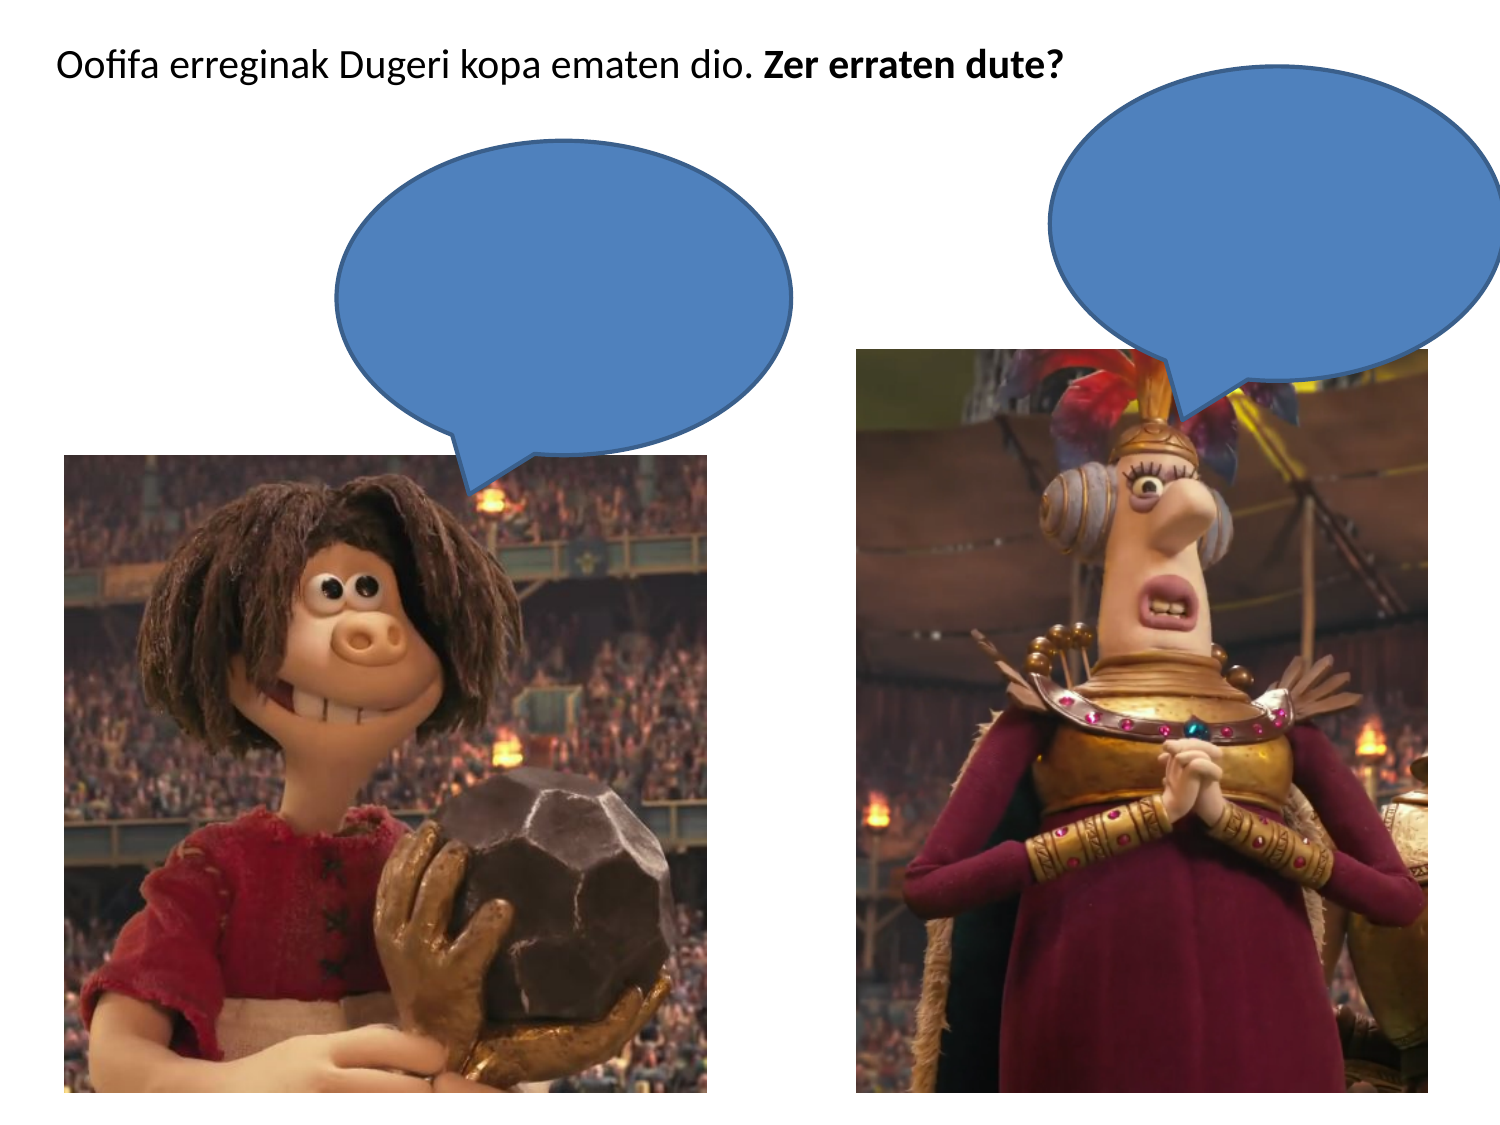

Oofifa erreginak Dugeri kopa ematen dio. Zer erraten dute?